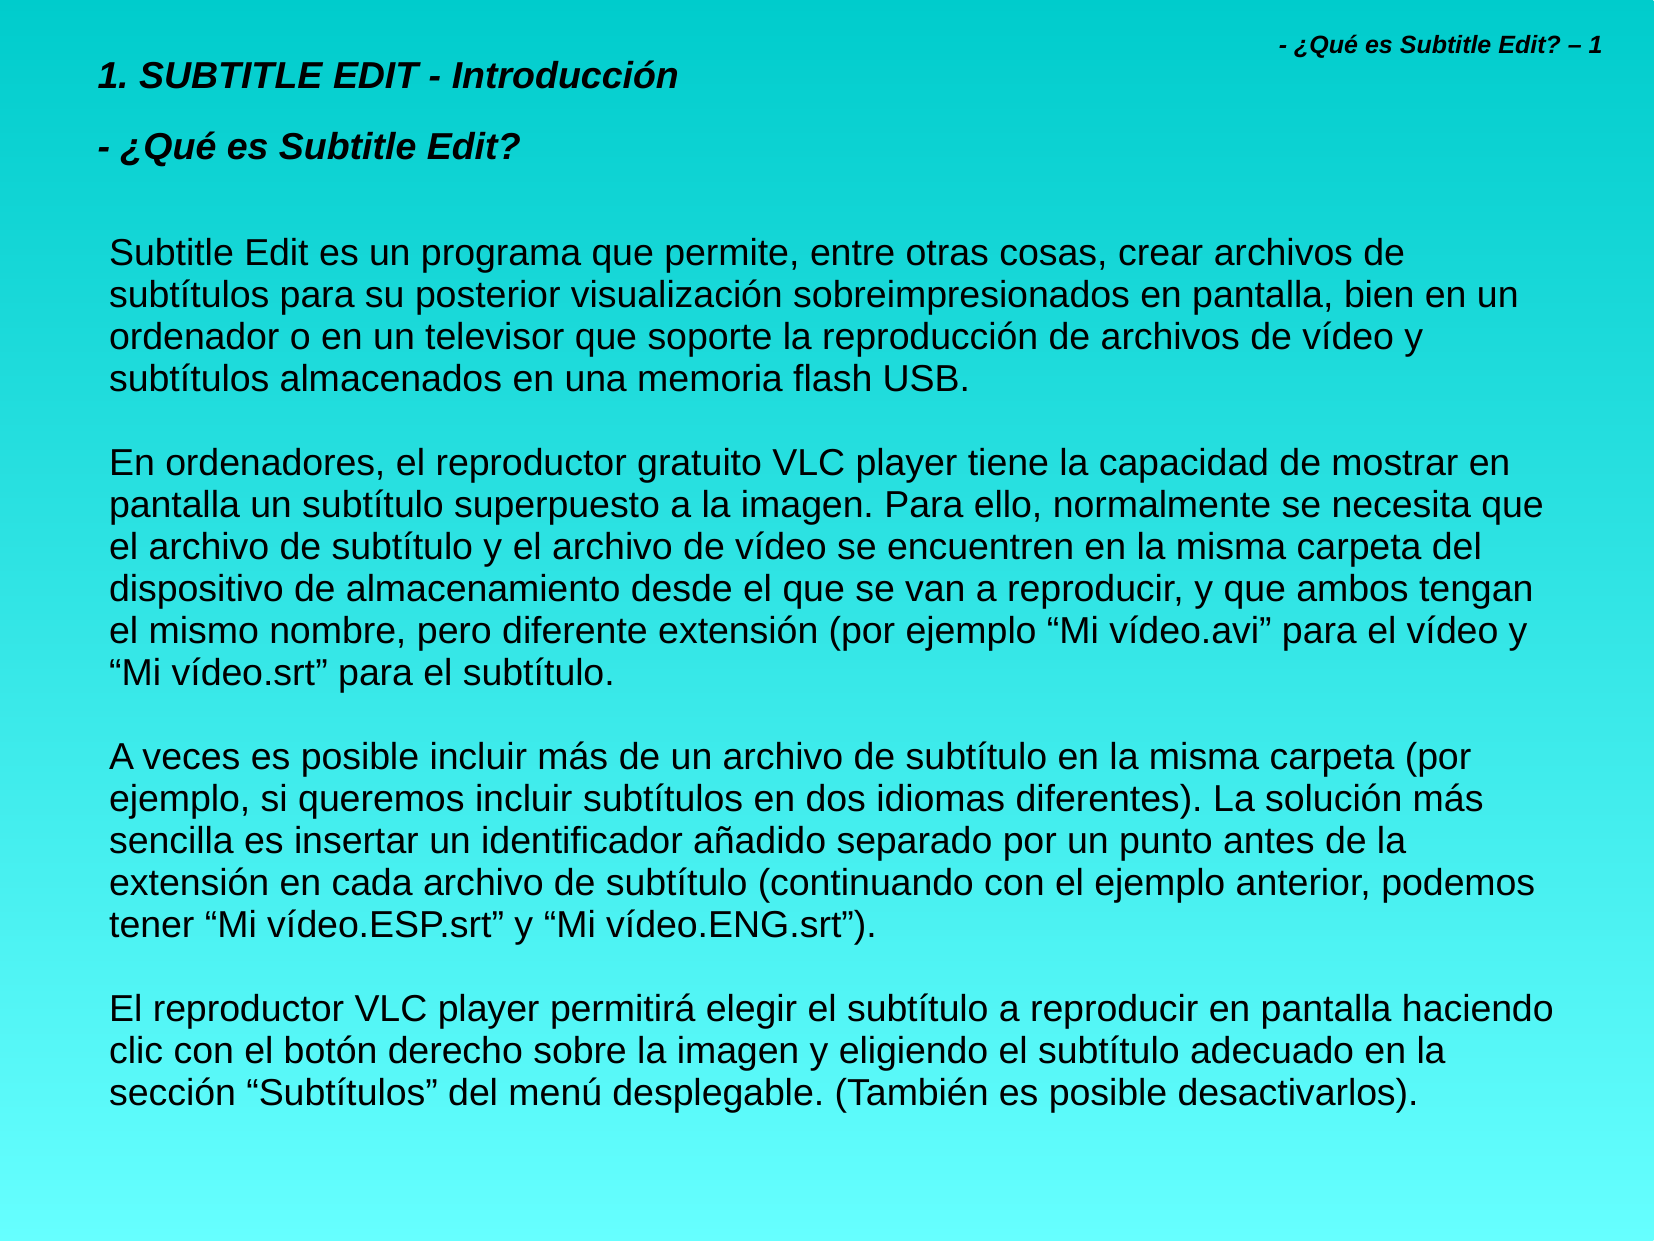

- ¿Qué es Subtitle Edit? – 1
1. SUBTITLE EDIT - Introducción
- ¿Qué es Subtitle Edit?
Subtitle Edit es un programa que permite, entre otras cosas, crear archivos de subtítulos para su posterior visualización sobreimpresionados en pantalla, bien en un ordenador o en un televisor que soporte la reproducción de archivos de vídeo y subtítulos almacenados en una memoria flash USB.
En ordenadores, el reproductor gratuito VLC player tiene la capacidad de mostrar en pantalla un subtítulo superpuesto a la imagen. Para ello, normalmente se necesita que el archivo de subtítulo y el archivo de vídeo se encuentren en la misma carpeta del dispositivo de almacenamiento desde el que se van a reproducir, y que ambos tengan el mismo nombre, pero diferente extensión (por ejemplo “Mi vídeo.avi” para el vídeo y “Mi vídeo.srt” para el subtítulo.
A veces es posible incluir más de un archivo de subtítulo en la misma carpeta (por ejemplo, si queremos incluir subtítulos en dos idiomas diferentes). La solución más sencilla es insertar un identificador añadido separado por un punto antes de la extensión en cada archivo de subtítulo (continuando con el ejemplo anterior, podemos tener “Mi vídeo.ESP.srt” y “Mi vídeo.ENG.srt”).
El reproductor VLC player permitirá elegir el subtítulo a reproducir en pantalla haciendo clic con el botón derecho sobre la imagen y eligiendo el subtítulo adecuado en la sección “Subtítulos” del menú desplegable. (También es posible desactivarlos).